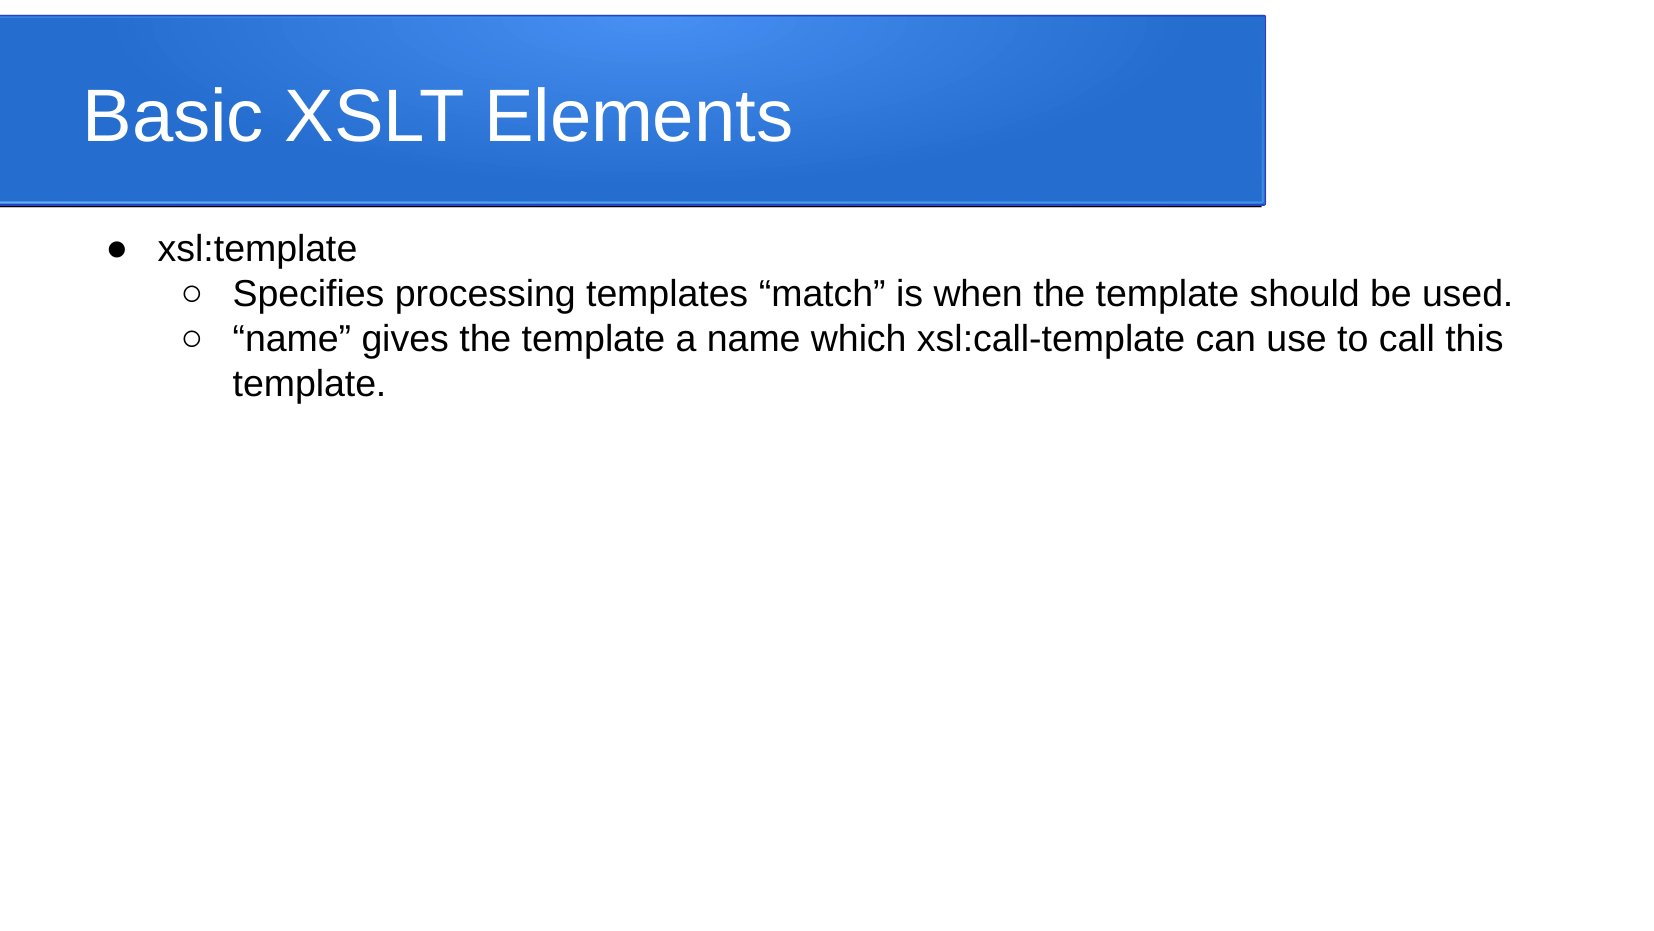

# Basic XSLT Elements
xsl:template
Specifies processing templates “match” is when the template should be used.
“name” gives the template a name which xsl:call-template can use to call this template.